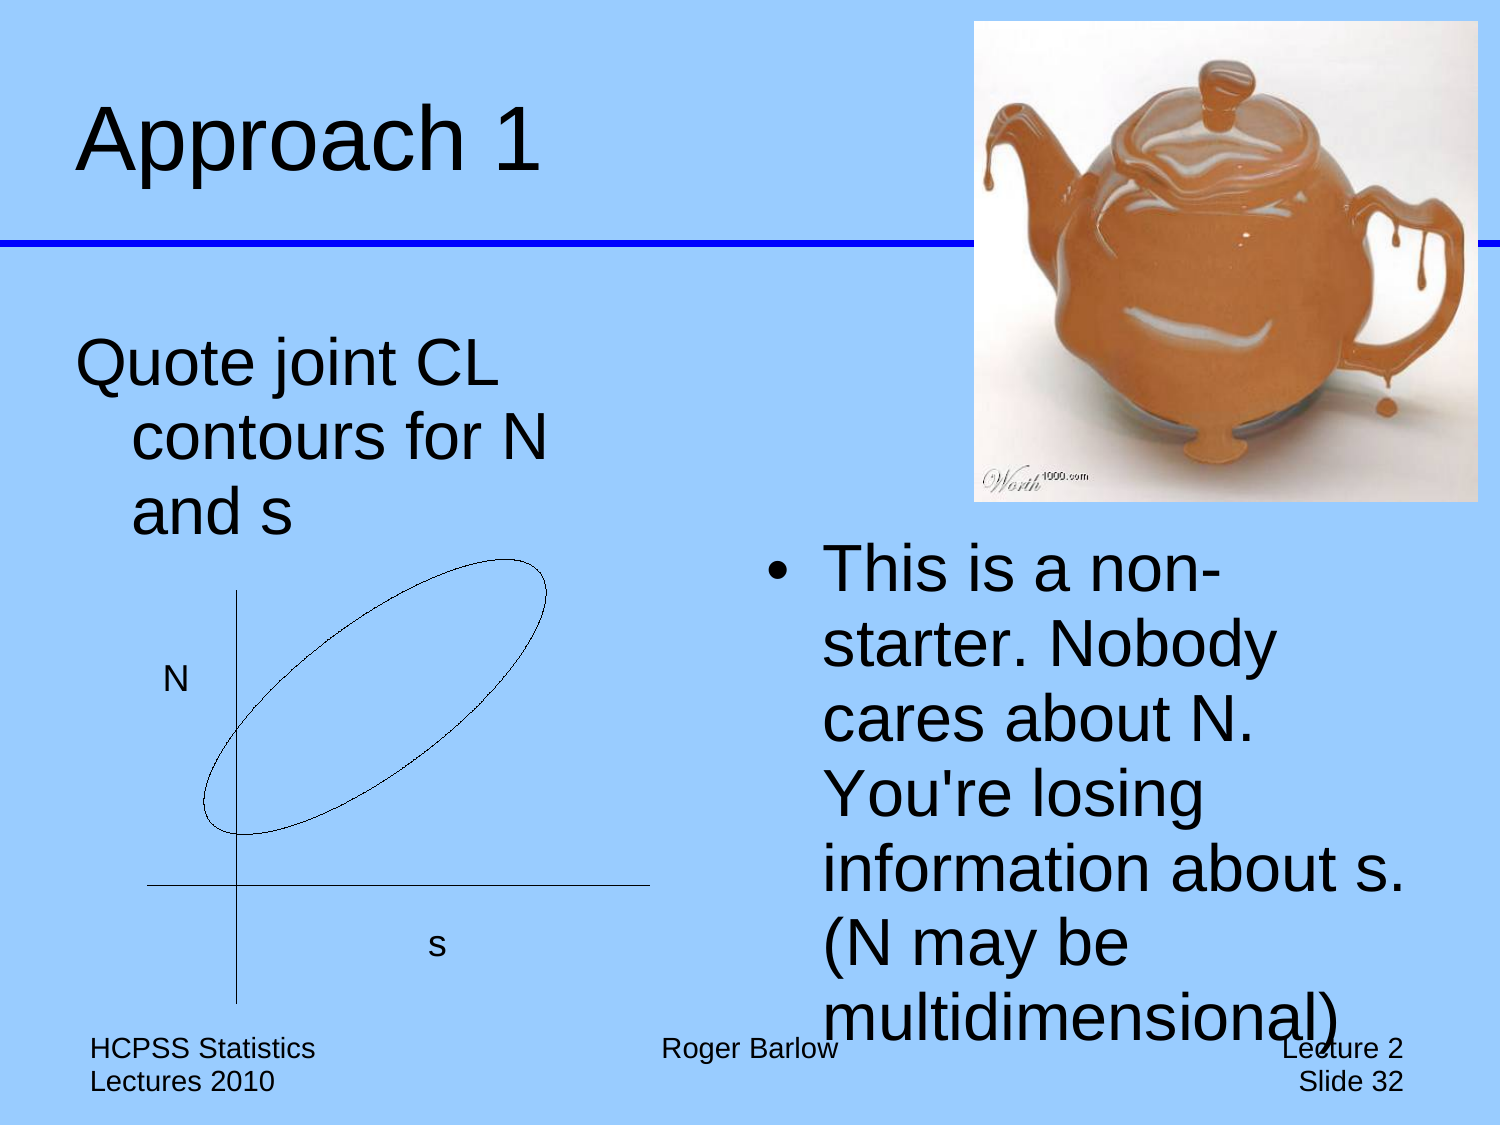

# Approach 1
Quote joint CL contours for N and s
This is a non-starter. Nobody cares about N. You're losing information about s. (N may be multidimensional)
N
s
32